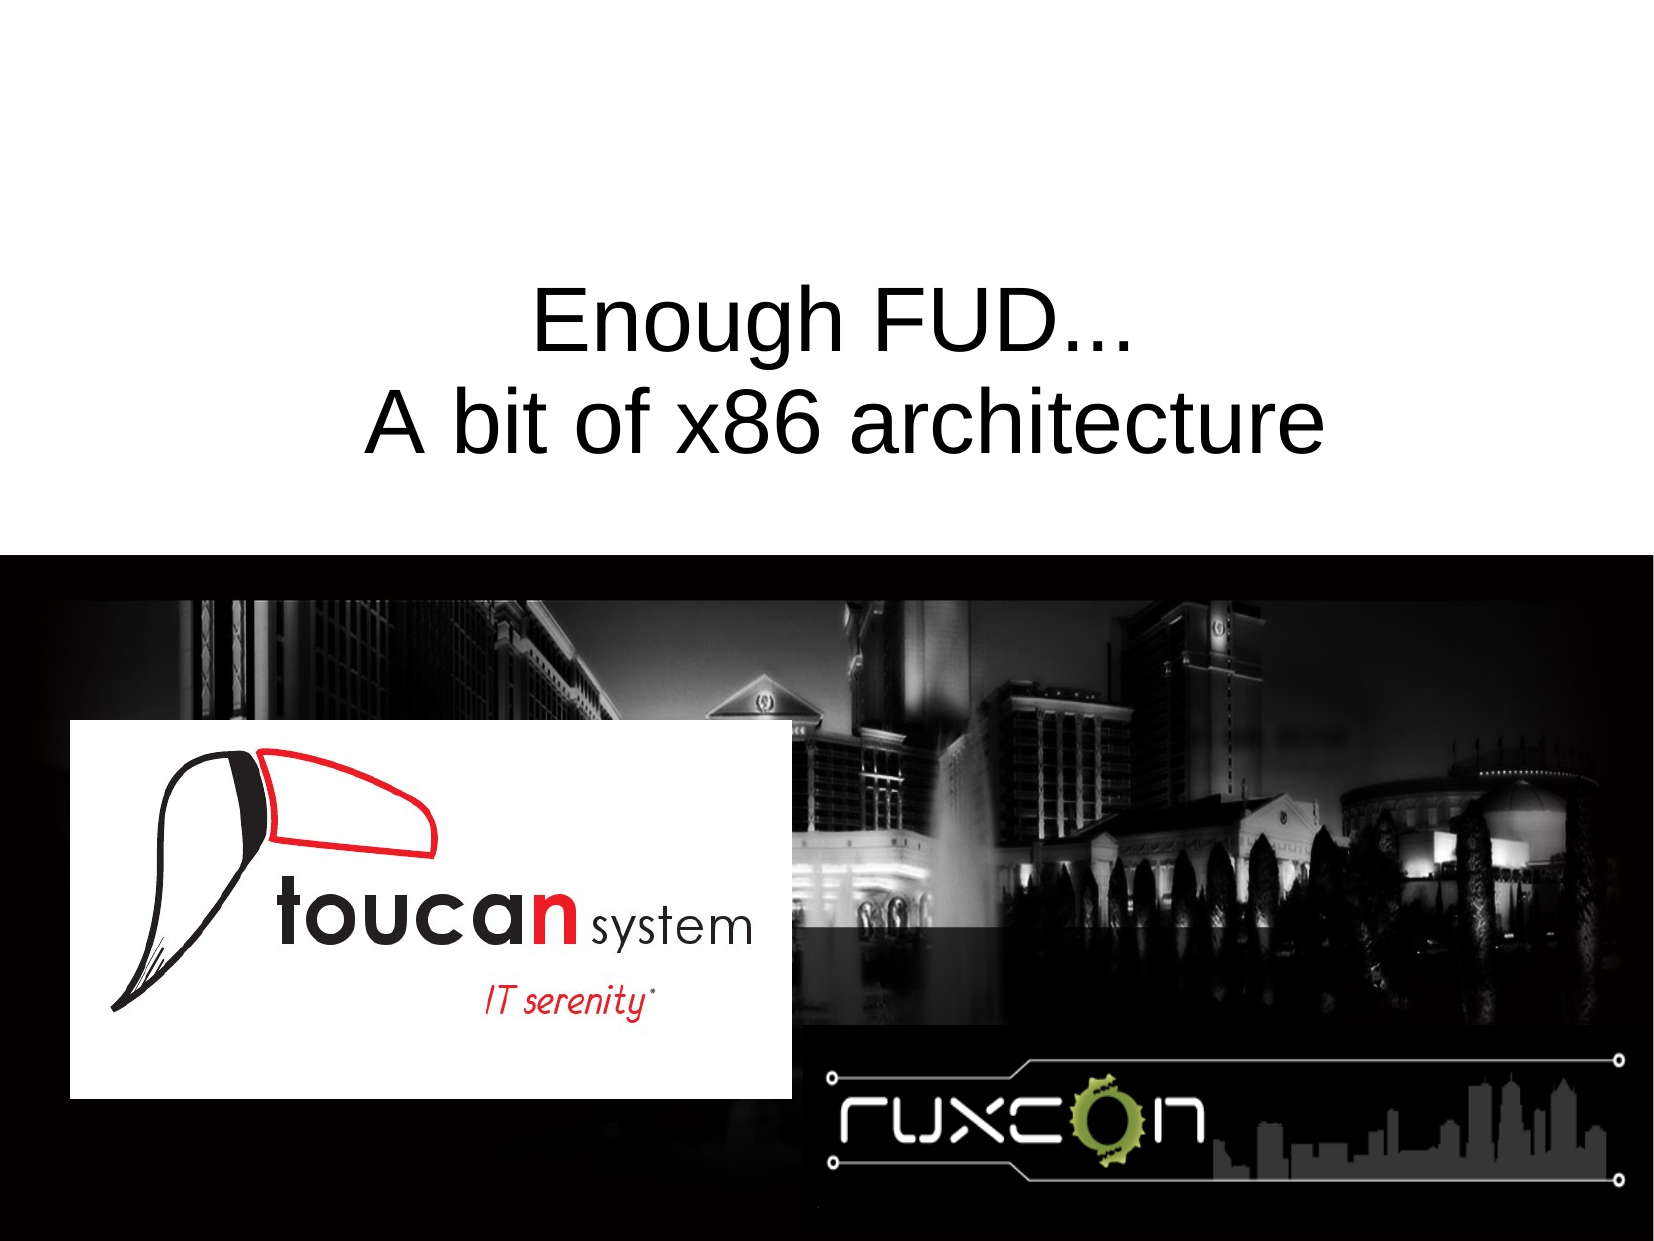

# Enough FUD... A bit of x86 architecture